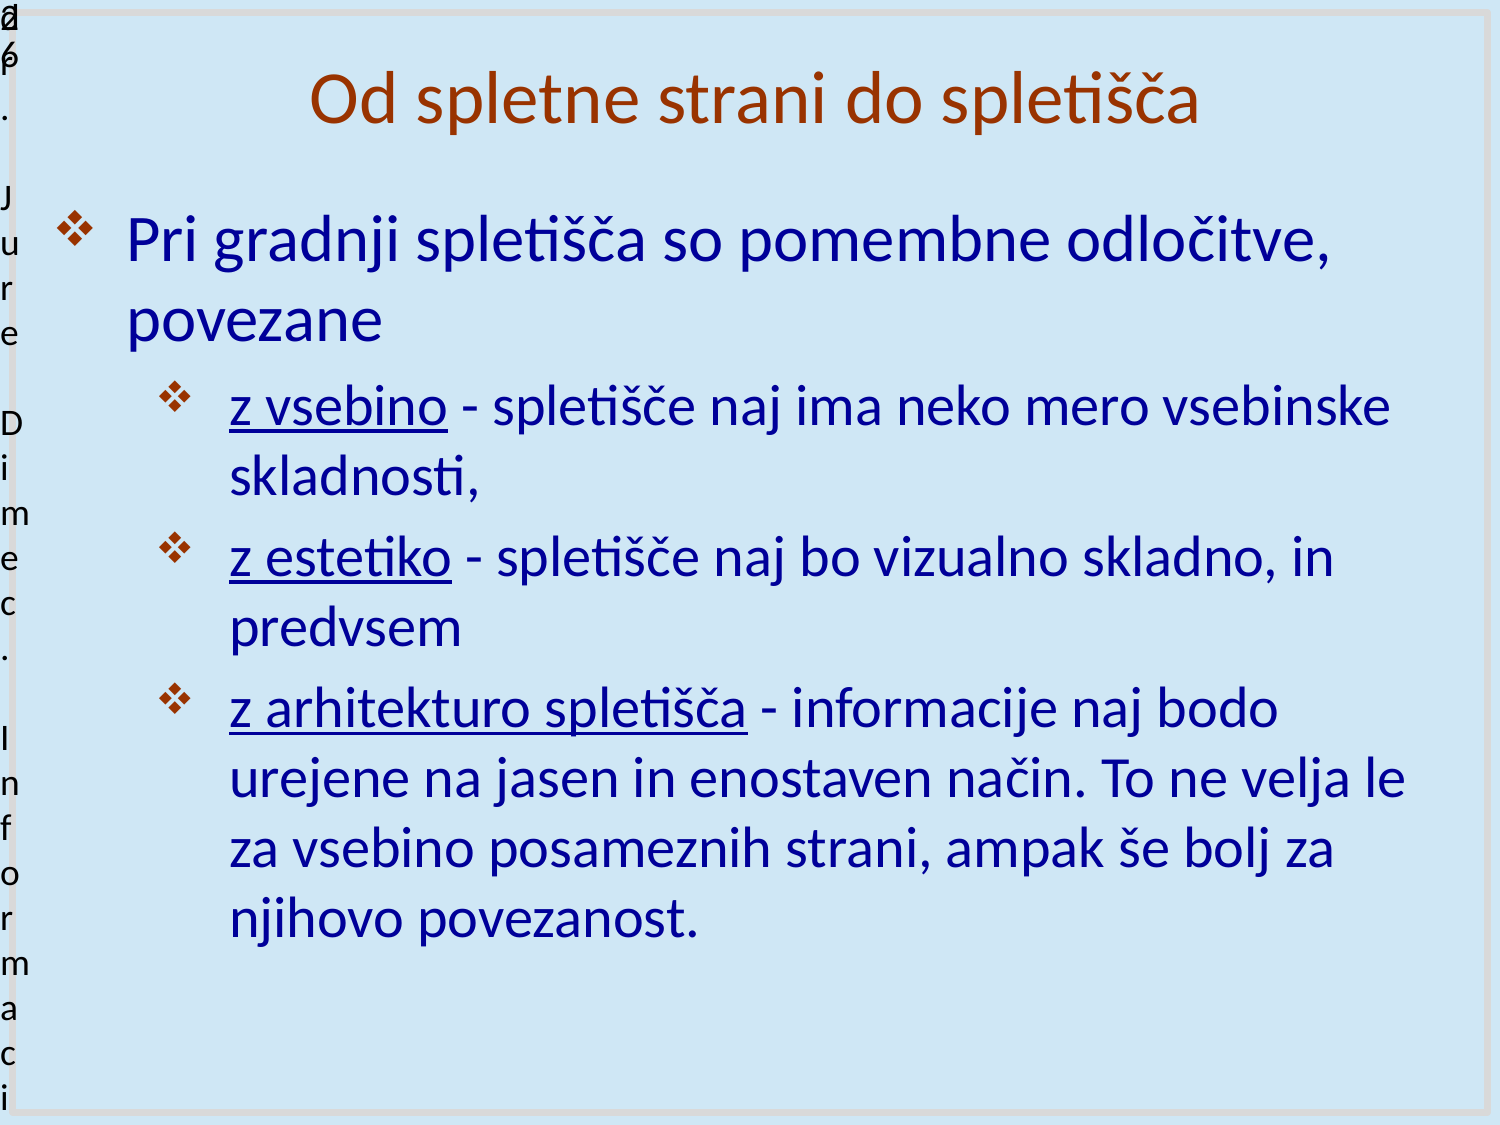

dr. Jure Dimec. Informacijski viri na Internetu (2011 / 12). Predspletne storitve 3.
# Od spletne strani do spletišča
Pri gradnji spletišča so pomembne odločitve, povezane
z vsebino - spletišče naj ima neko mero vsebinske skladnosti,
z estetiko - spletišče naj bo vizualno skladno, in predvsem
z arhitekturo spletišča - informacije naj bodo urejene na jasen in enostaven način. To ne velja le za vsebino posameznih strani, ampak še bolj za njihovo povezanost.